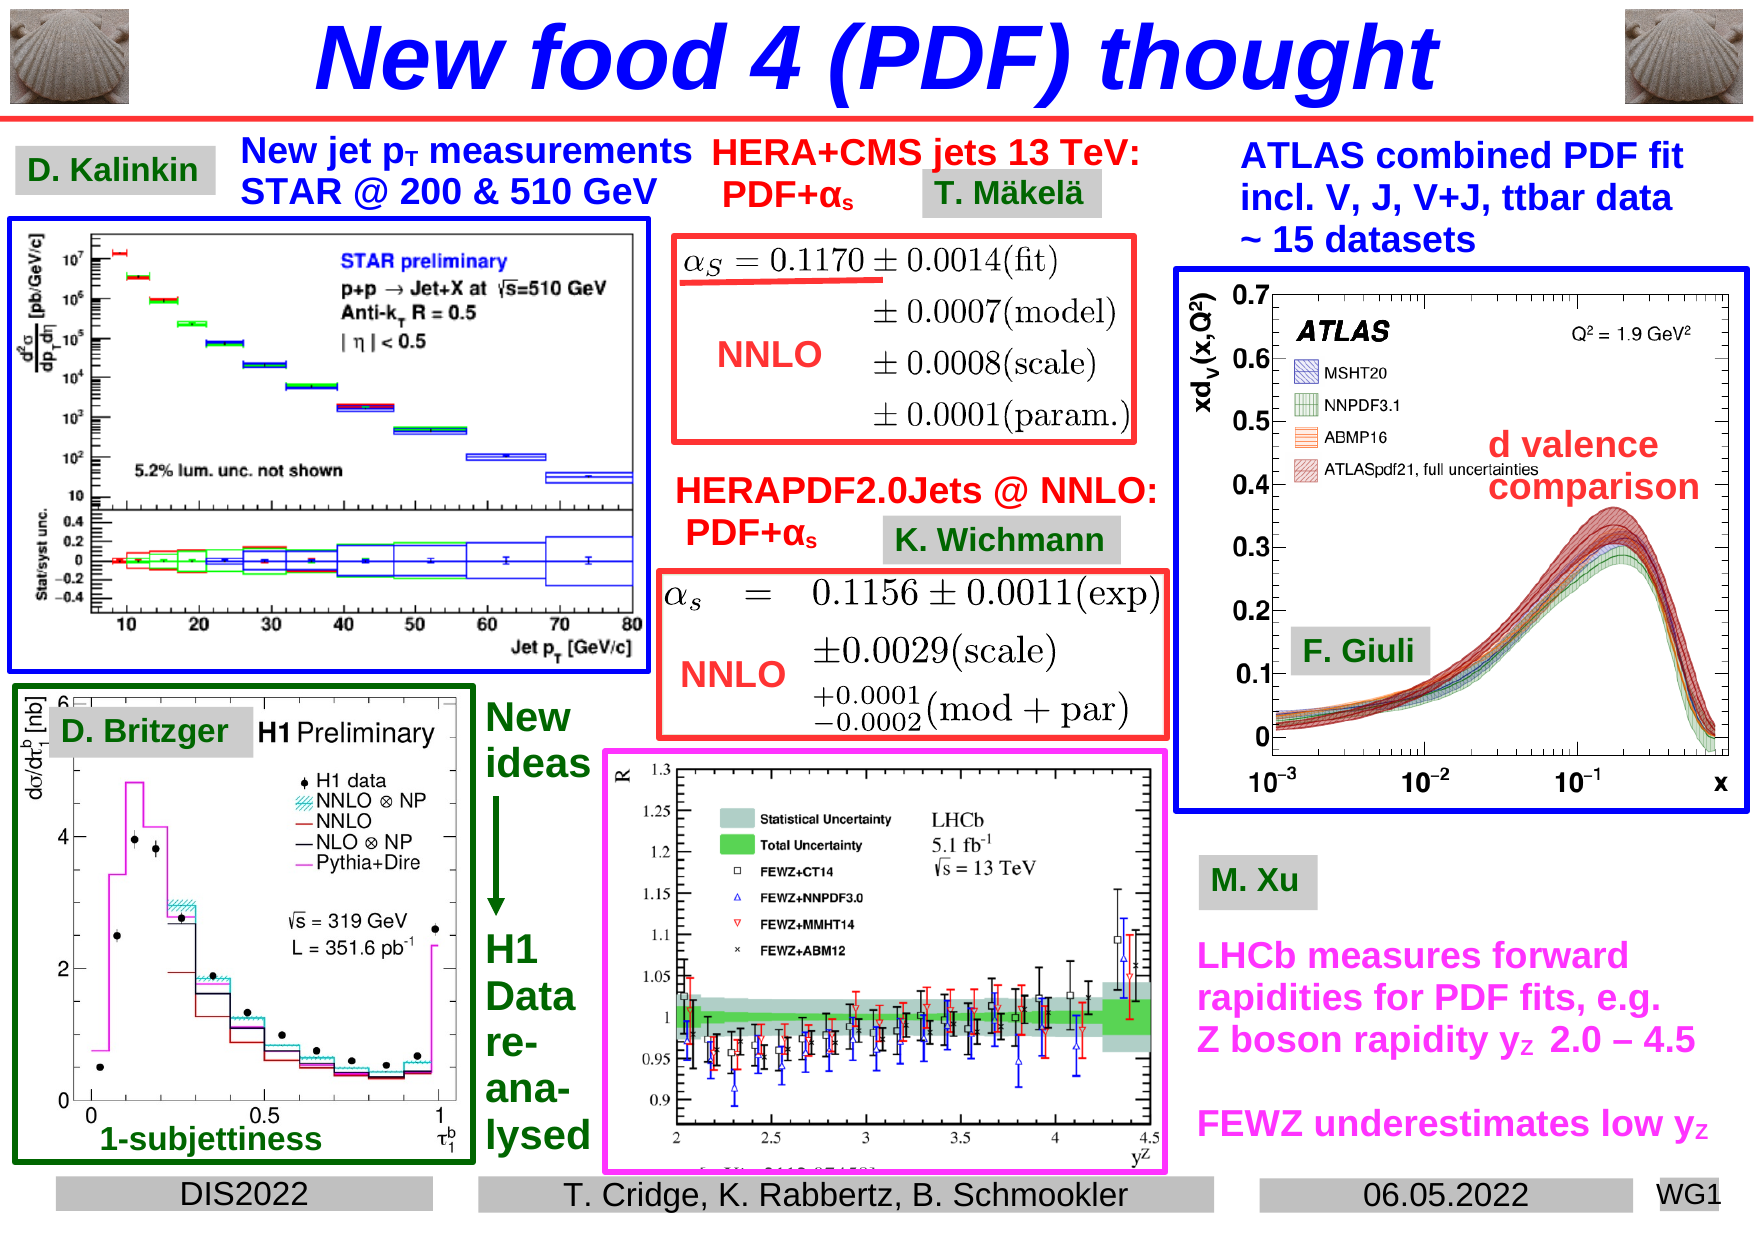

# New food 4 (PDF) thought
New jet pT measurements
STAR @ 200 & 510 GeV
HERA+CMS jets 13 TeV:
 PDF+αs
ATLAS combined PDF fit
incl. V, J, V+J, ttbar data
~ 15 datasets
D. Kalinkin
T. Mäkelä
NNLO
d valence
comparison
HERAPDF2.0Jets @ NNLO:
 PDF+αs
K. Wichmann
F. Giuli
NNLO
New
ideas
H1
Data
re-
ana-
lysed
D. Britzger
M. Xu
LHCb measures forward rapidities for PDF fits, e.g.
Z boson rapidity yZ 2.0 – 4.5
FEWZ underestimates low yZ
1-subjettiness